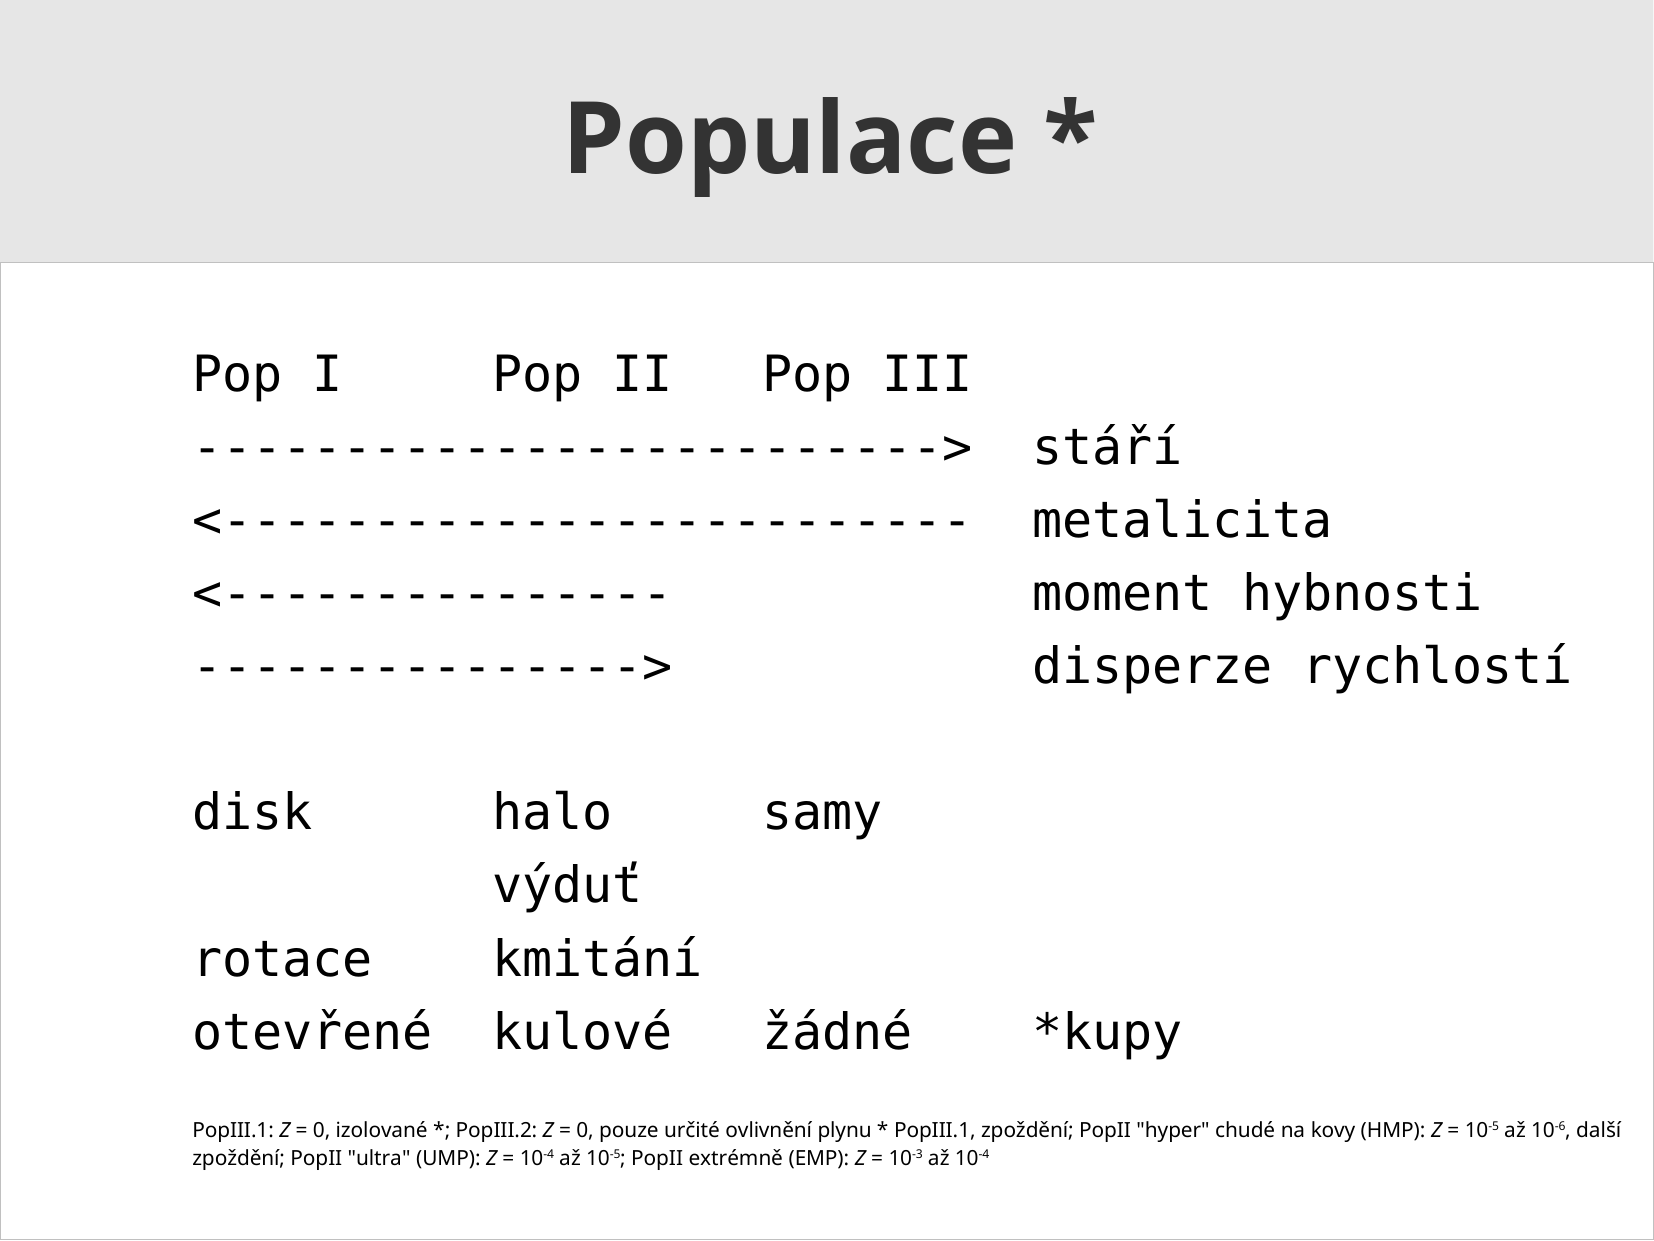

# Populace *
Pop I Pop II Pop III
-------------------------> stáří
<------------------------- metalicita
<--------------- moment hybnosti
---------------> disperze rychlostí
disk halo samy
 výduť
rotace kmitání
otevřené kulové žádné *kupy
PopIII.1: Z = 0, izolované *; PopIII.2: Z = 0, pouze určité ovlivnění plynu * PopIII.1, zpoždění; PopII "hyper" chudé na kovy (HMP): Z = 10-5 až 10-6, další zpoždění; PopII "ultra" (UMP): Z = 10-4 až 10-5; PopII extrémně (EMP): Z = 10-3 až 10-4